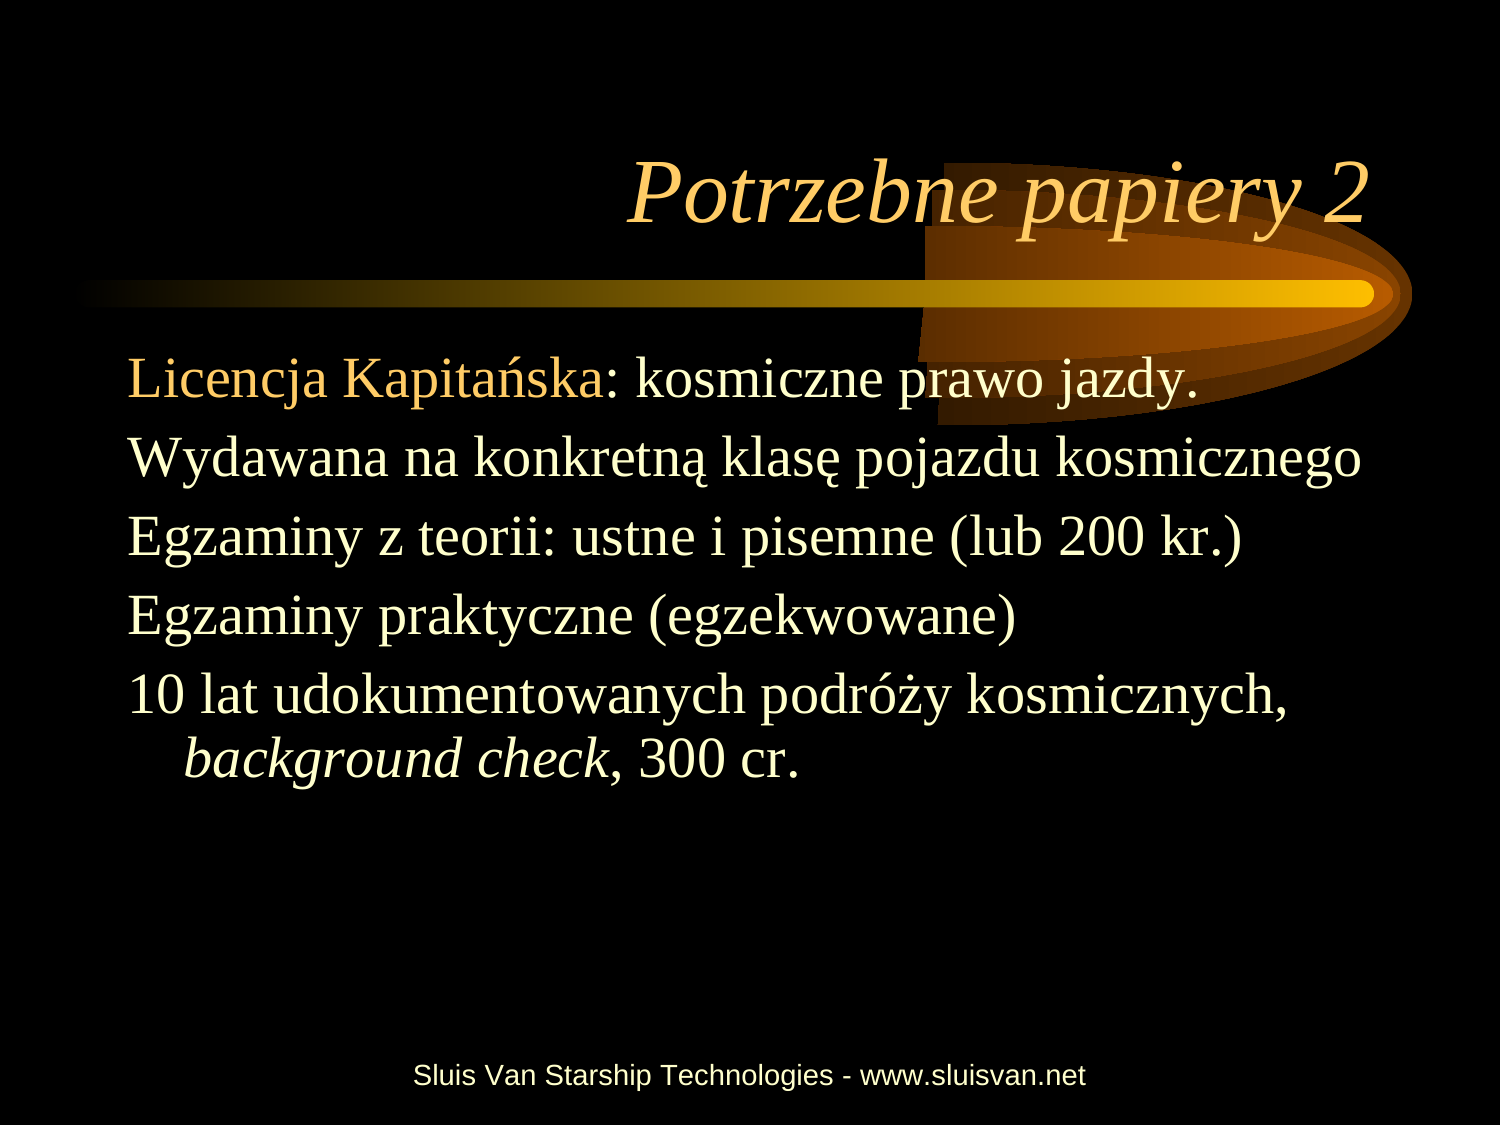

# Potrzebne papiery 2
Licencja Kapitańska: kosmiczne prawo jazdy.
Wydawana na konkretną klasę pojazdu kosmicznego
Egzaminy z teorii: ustne i pisemne (lub 200 kr.)
Egzaminy praktyczne (egzekwowane)
10 lat udokumentowanych podróży kosmicznych, background check, 300 cr.
Sluis Van Starship Technologies - www.sluisvan.net